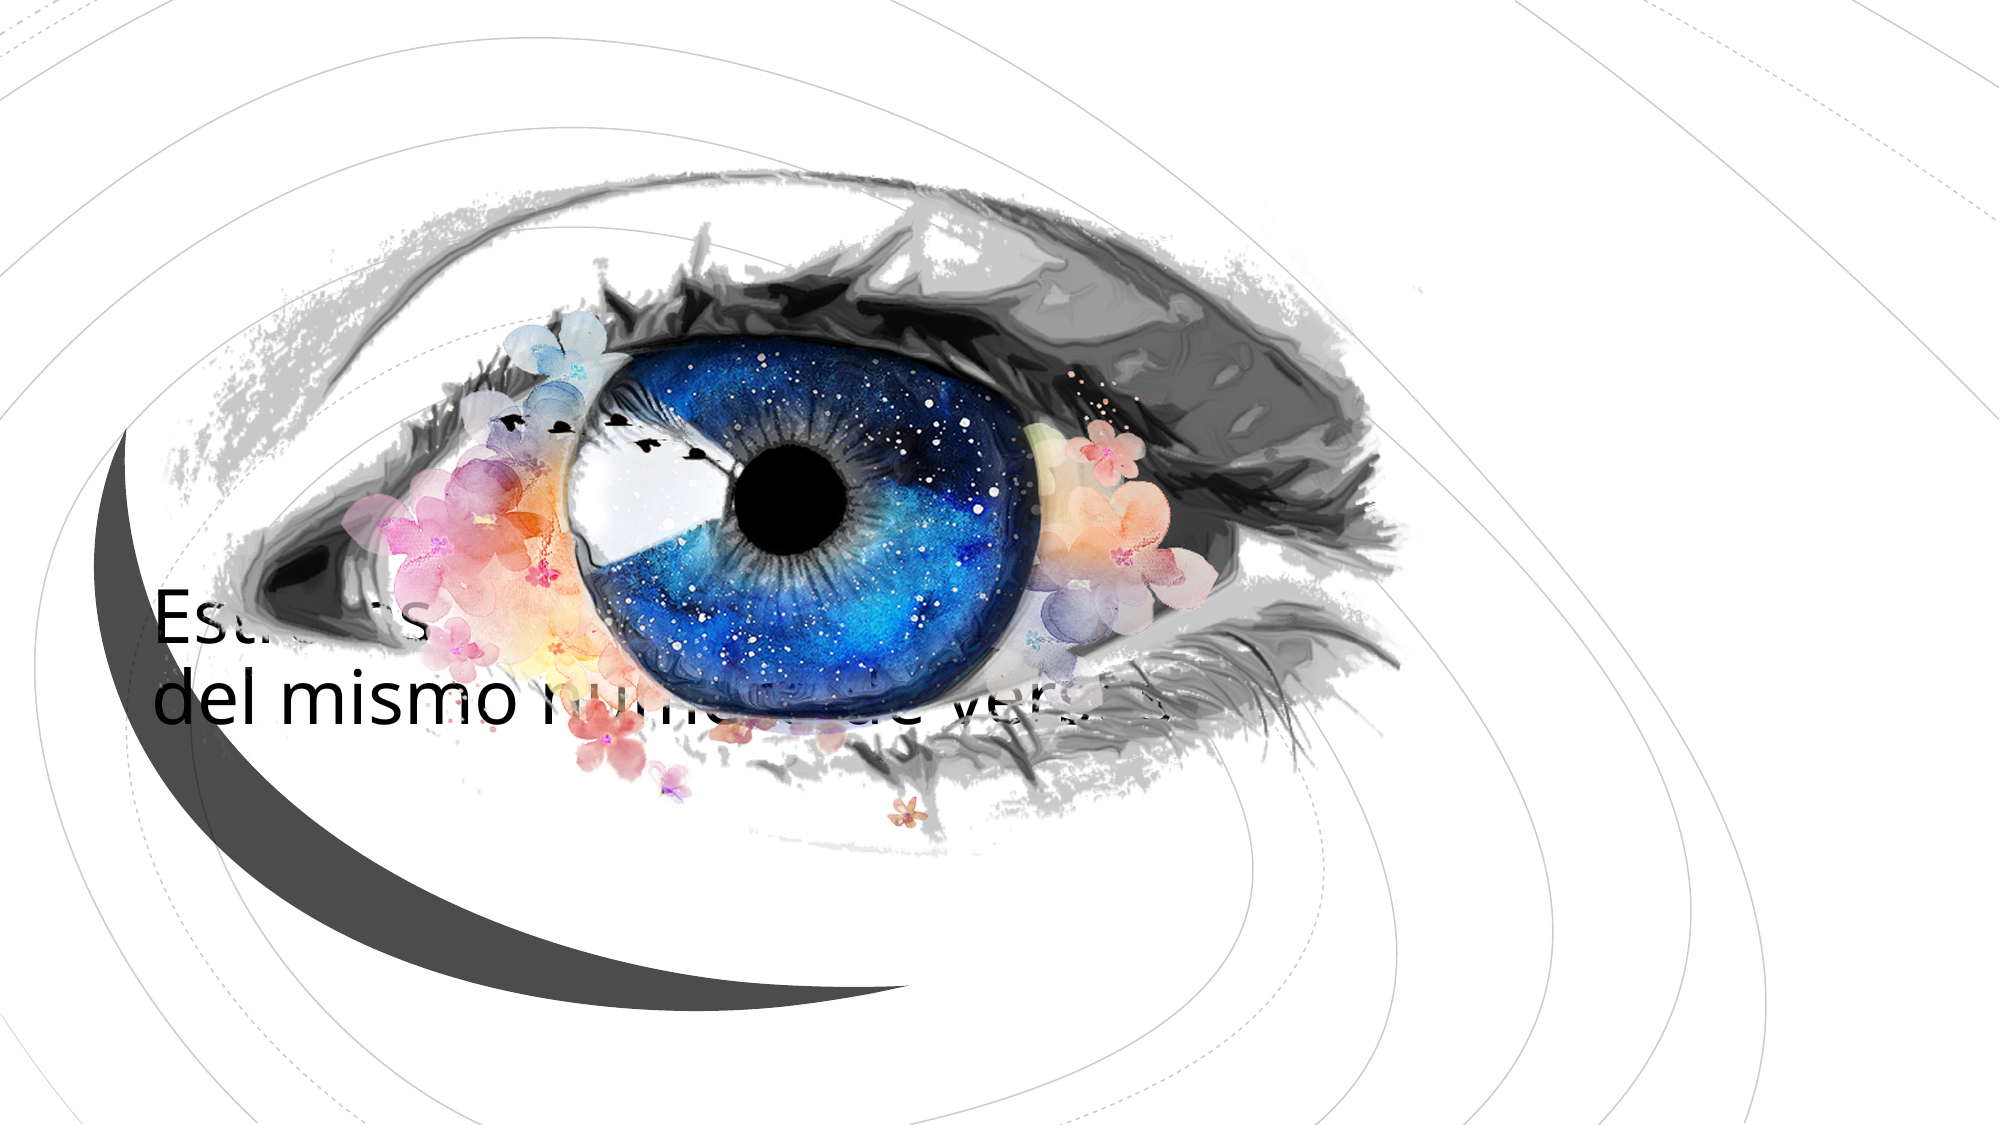

# Estrofas del mismo número de versos